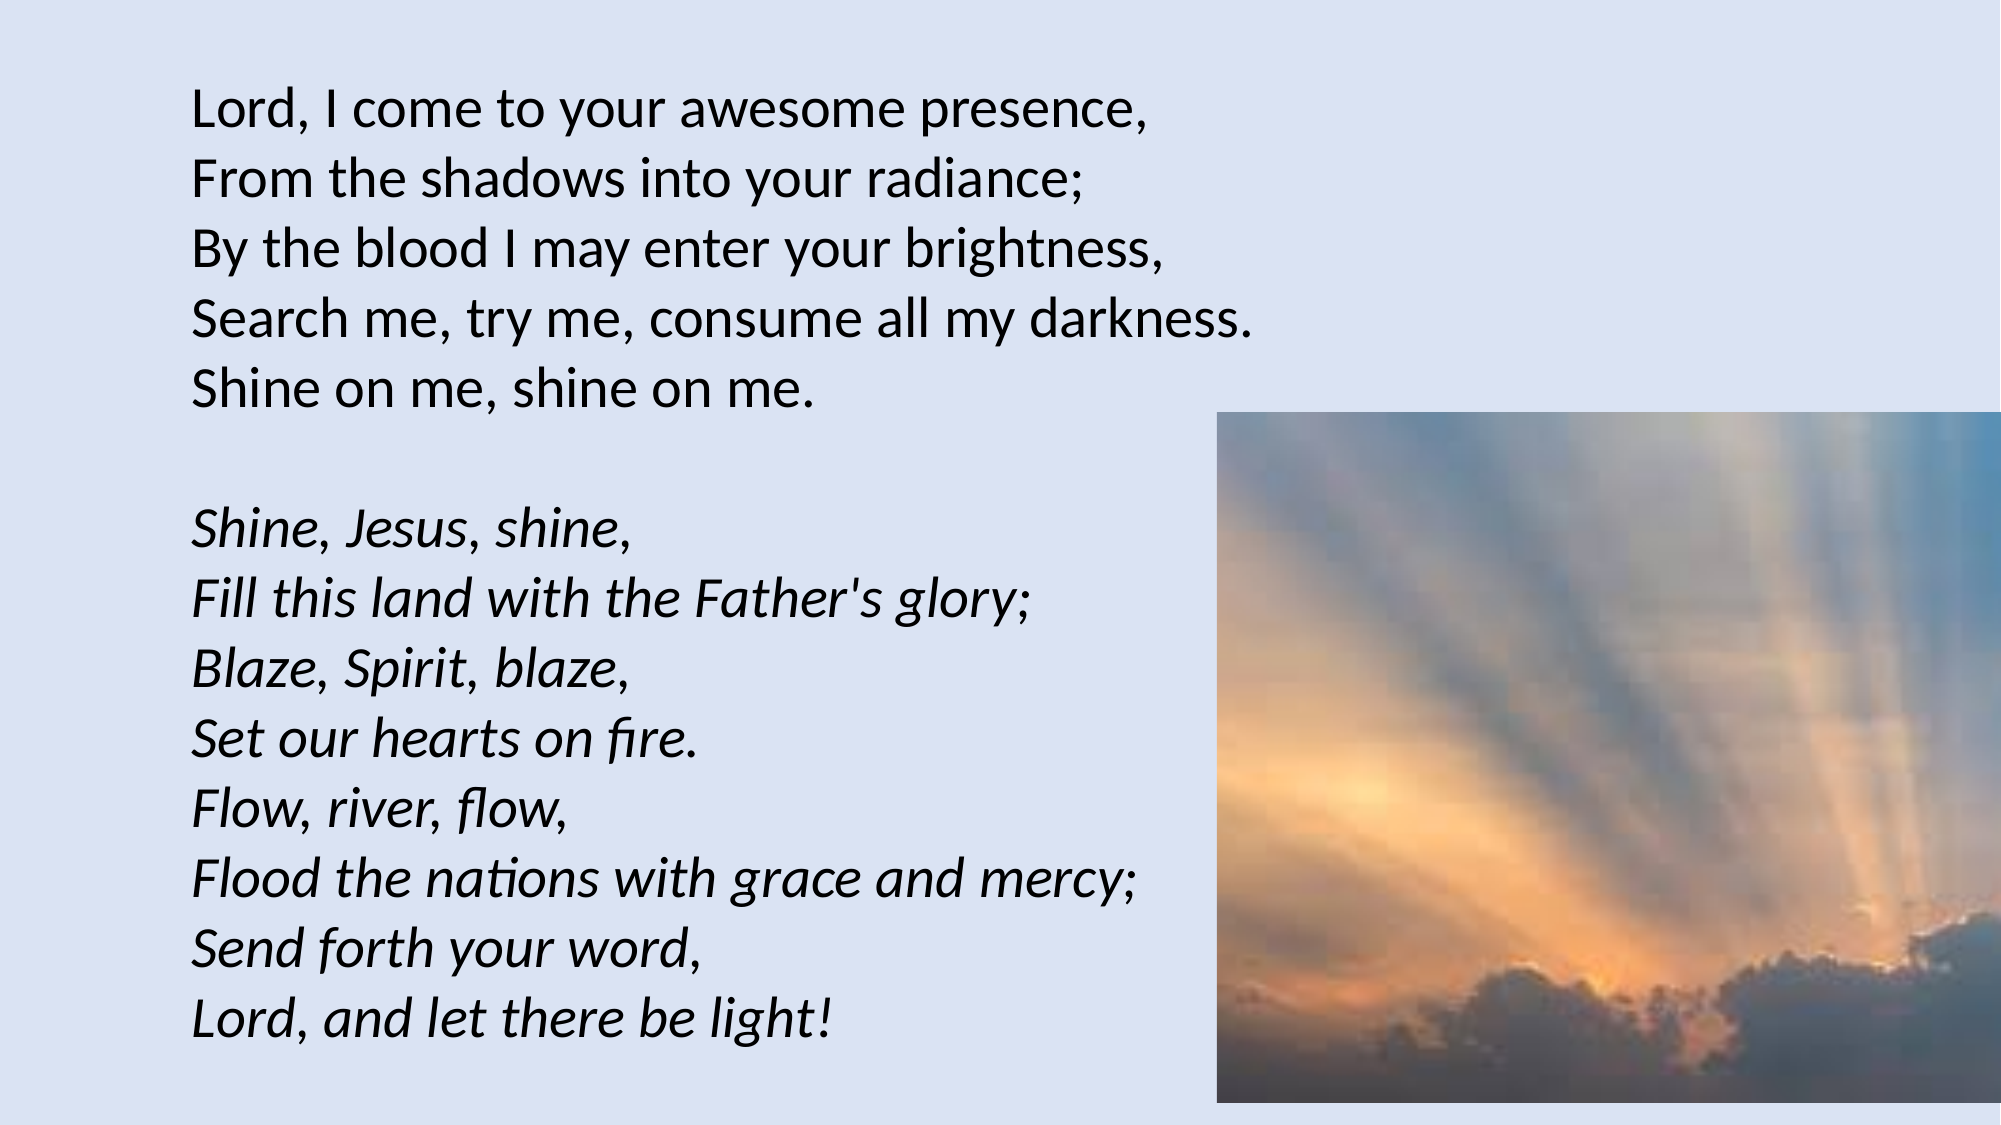

Lord, I come to your awesome presence,
From the shadows into your radiance;
By the blood I may enter your brightness,
Search me, try me, consume all my darkness.
Shine on me, shine on me.
Shine, Jesus, shine,
Fill this land with the Father's glory;
Blaze, Spirit, blaze,
Set our hearts on fire.
Flow, river, flow,
Flood the nations with grace and mercy;
Send forth your word,
Lord, and let there be light!